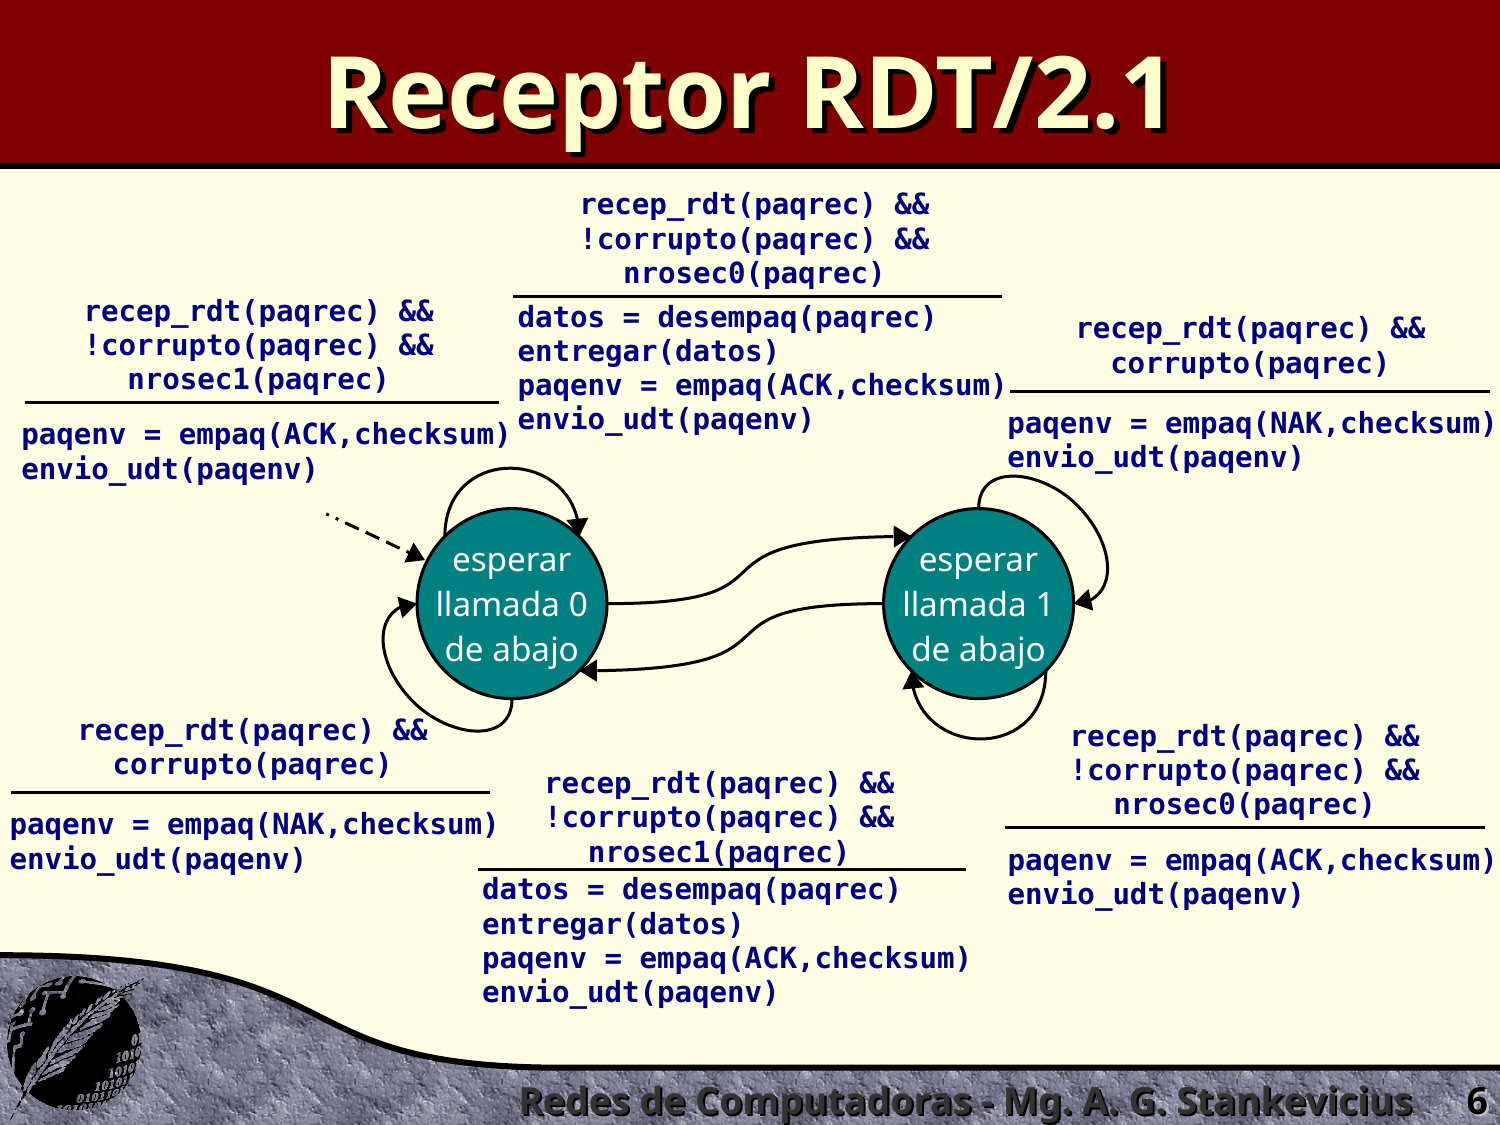

# Receptor RDT/2.1
recep_rdt(paqrec) &&
!corrupto(paqrec) &&
nrosec0(paqrec)
datos = desempaq(paqrec)
entregar(datos)
paqenv = empaq(ACK,checksum)
envio_udt(paqenv)
recep_rdt(paqrec) &&
!corrupto(paqrec) &&
nrosec1(paqrec)
paqenv = empaq(ACK,checksum)
envio_udt(paqenv)
recep_rdt(paqrec) &&
corrupto(paqrec)
paqenv = empaq(NAK,checksum)
envio_udt(paqenv)
esperar
llamada 0
de abajo
esperar
llamada 1
de abajo
recep_rdt(paqrec) &&
corrupto(paqrec)
paqenv = empaq(NAK,checksum)
envio_udt(paqenv)
recep_rdt(paqrec) &&
!corrupto(paqrec) &&
nrosec0(paqrec)
paqenv = empaq(ACK,checksum)
envio_udt(paqenv)
recep_rdt(paqrec) &&
!corrupto(paqrec) &&
nrosec1(paqrec)
datos = desempaq(paqrec)
entregar(datos)
paqenv = empaq(ACK,checksum)
envio_udt(paqenv)
6